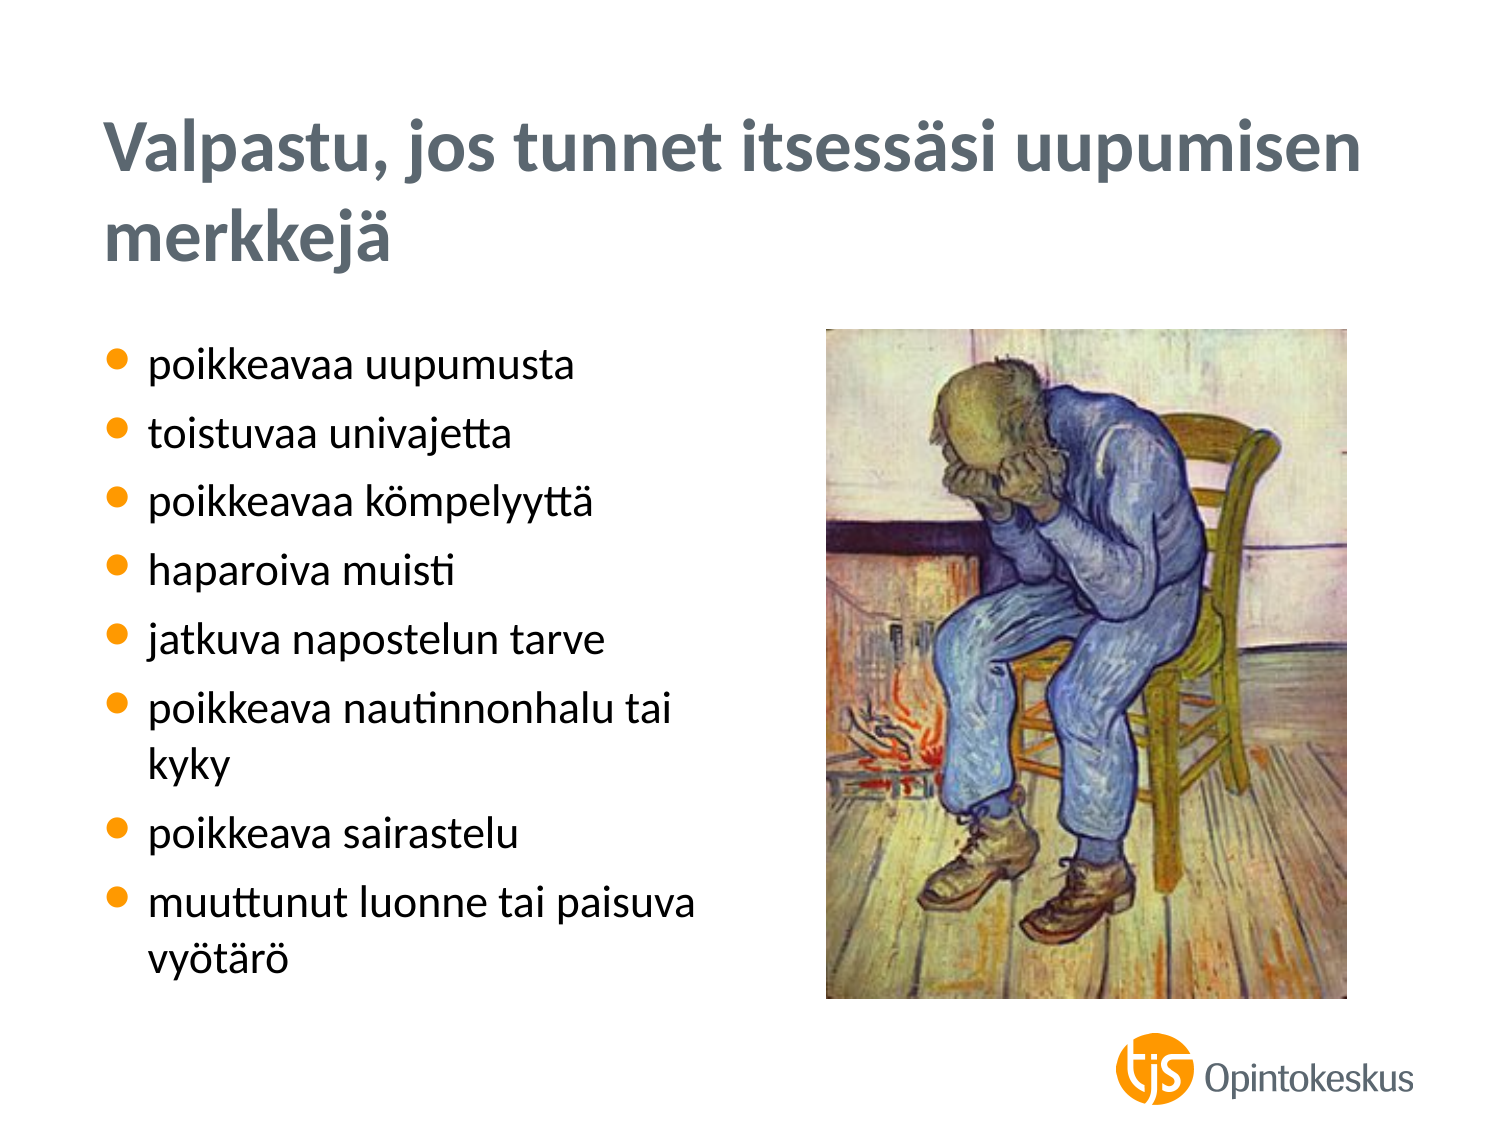

Valpastu, jos tunnet itsessäsi uupumisen merkkejä
# poikkeavaa uupumusta
toistuvaa univajetta
poikkeavaa kömpelyyttä
haparoiva muisti
jatkuva napostelun tarve
poikkeava nautinnonhalu tai kyky
poikkeava sairastelu
muuttunut luonne tai paisuva vyötärö